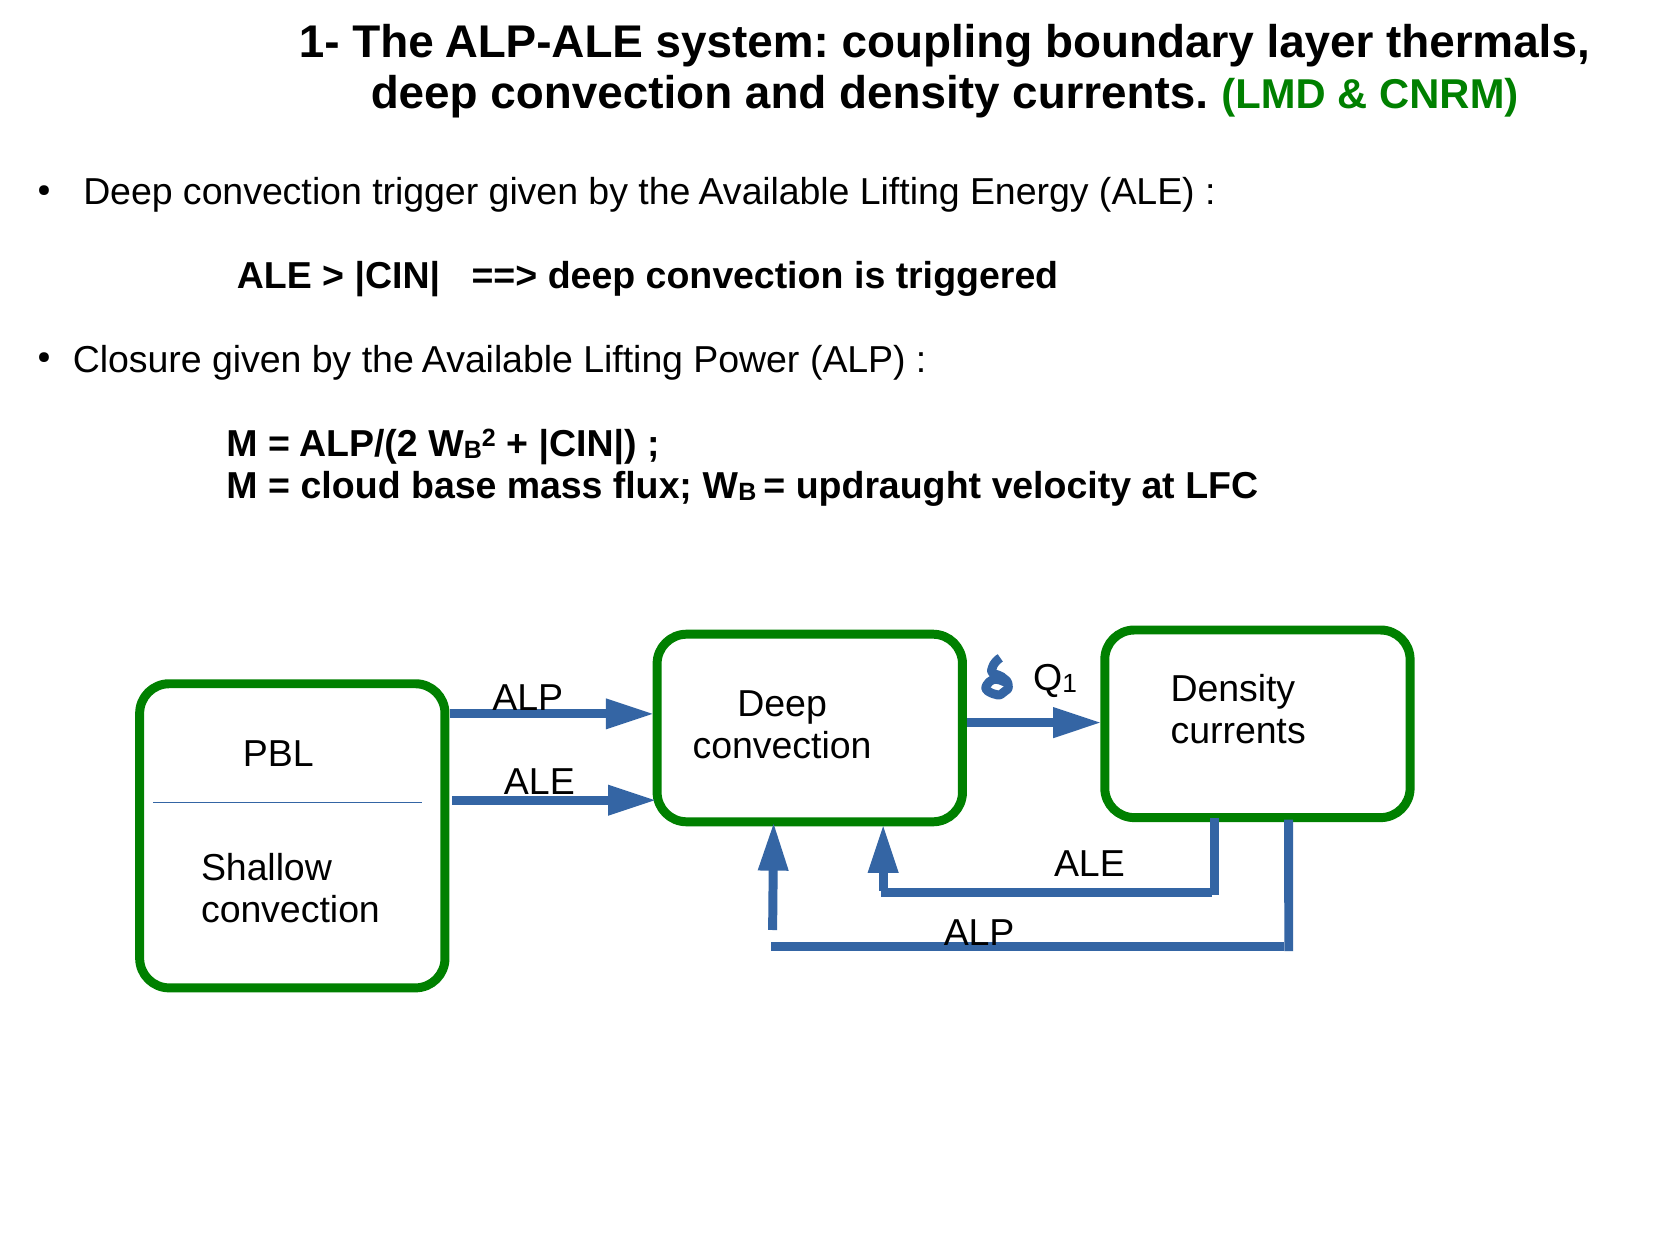

1- The ALP-ALE system: coupling boundary layer thermals,
deep convection and density currents. (LMD & CNRM)
 Deep convection trigger given by the Available Lifting Energy (ALE) :
 ALE > |CIN| ==> deep convection is triggered
Closure given by the Available Lifting Power (ALP) :
 M = ALP/(2 WB2 + |CIN|) ;
 M = cloud base mass flux; WB = updraught velocity at LFC
Q1
Density
currents
ALP
Deep
convection
PBL
ALE
ALE
Shallow
convection
ALP